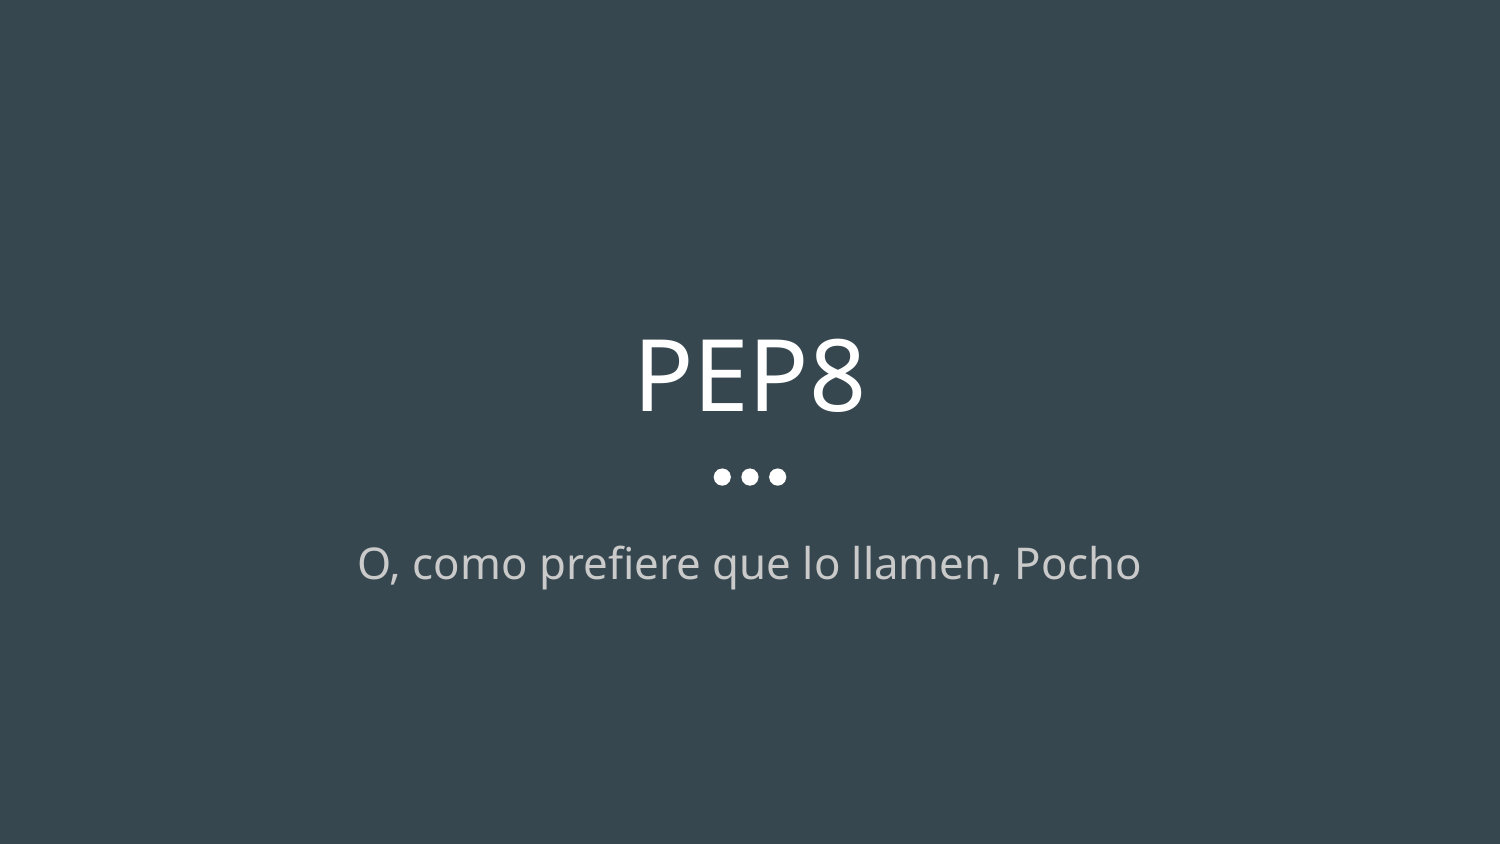

# PEP8
O, como prefiere que lo llamen, Pocho